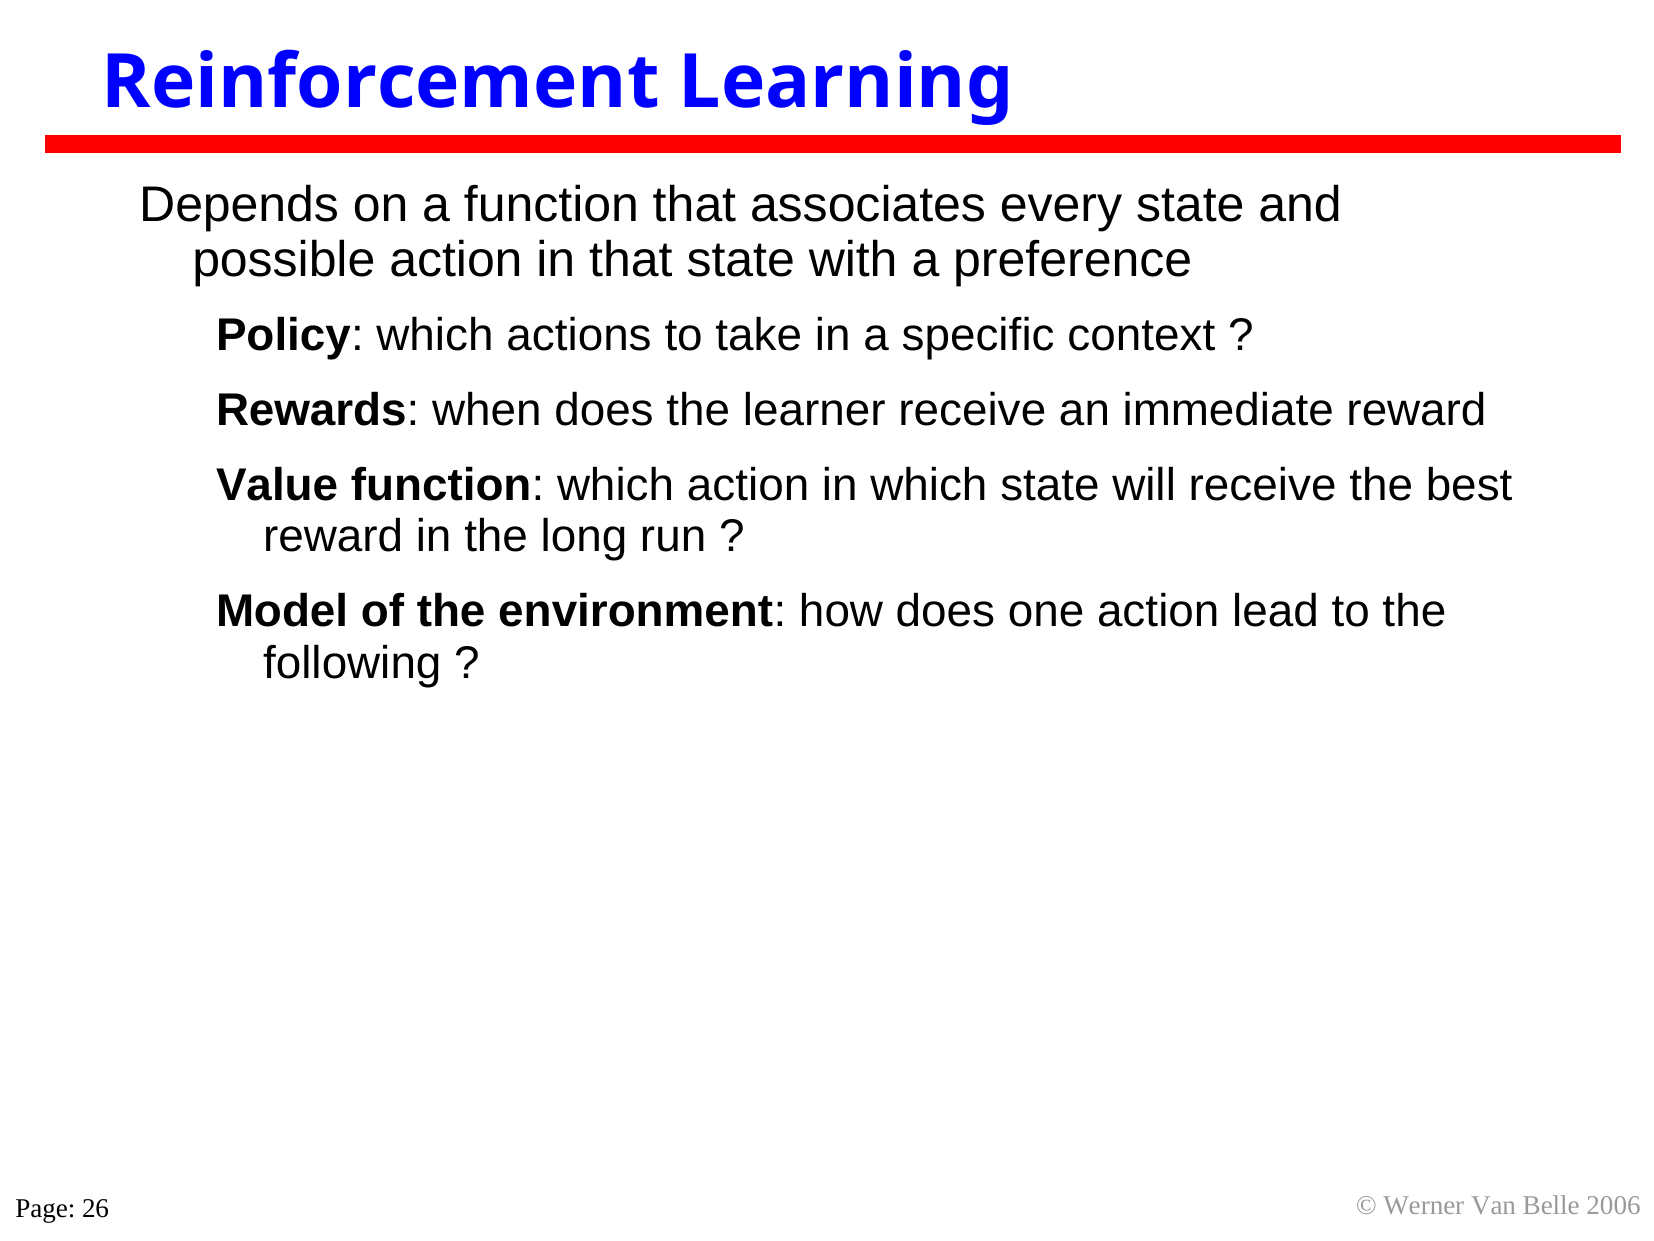

# Reinforcement Learning
Depends on a function that associates every state and possible action in that state with a preference
Policy: which actions to take in a specific context ?
Rewards: when does the learner receive an immediate reward
Value function: which action in which state will receive the best reward in the long run ?
Model of the environment: how does one action lead to the following ?